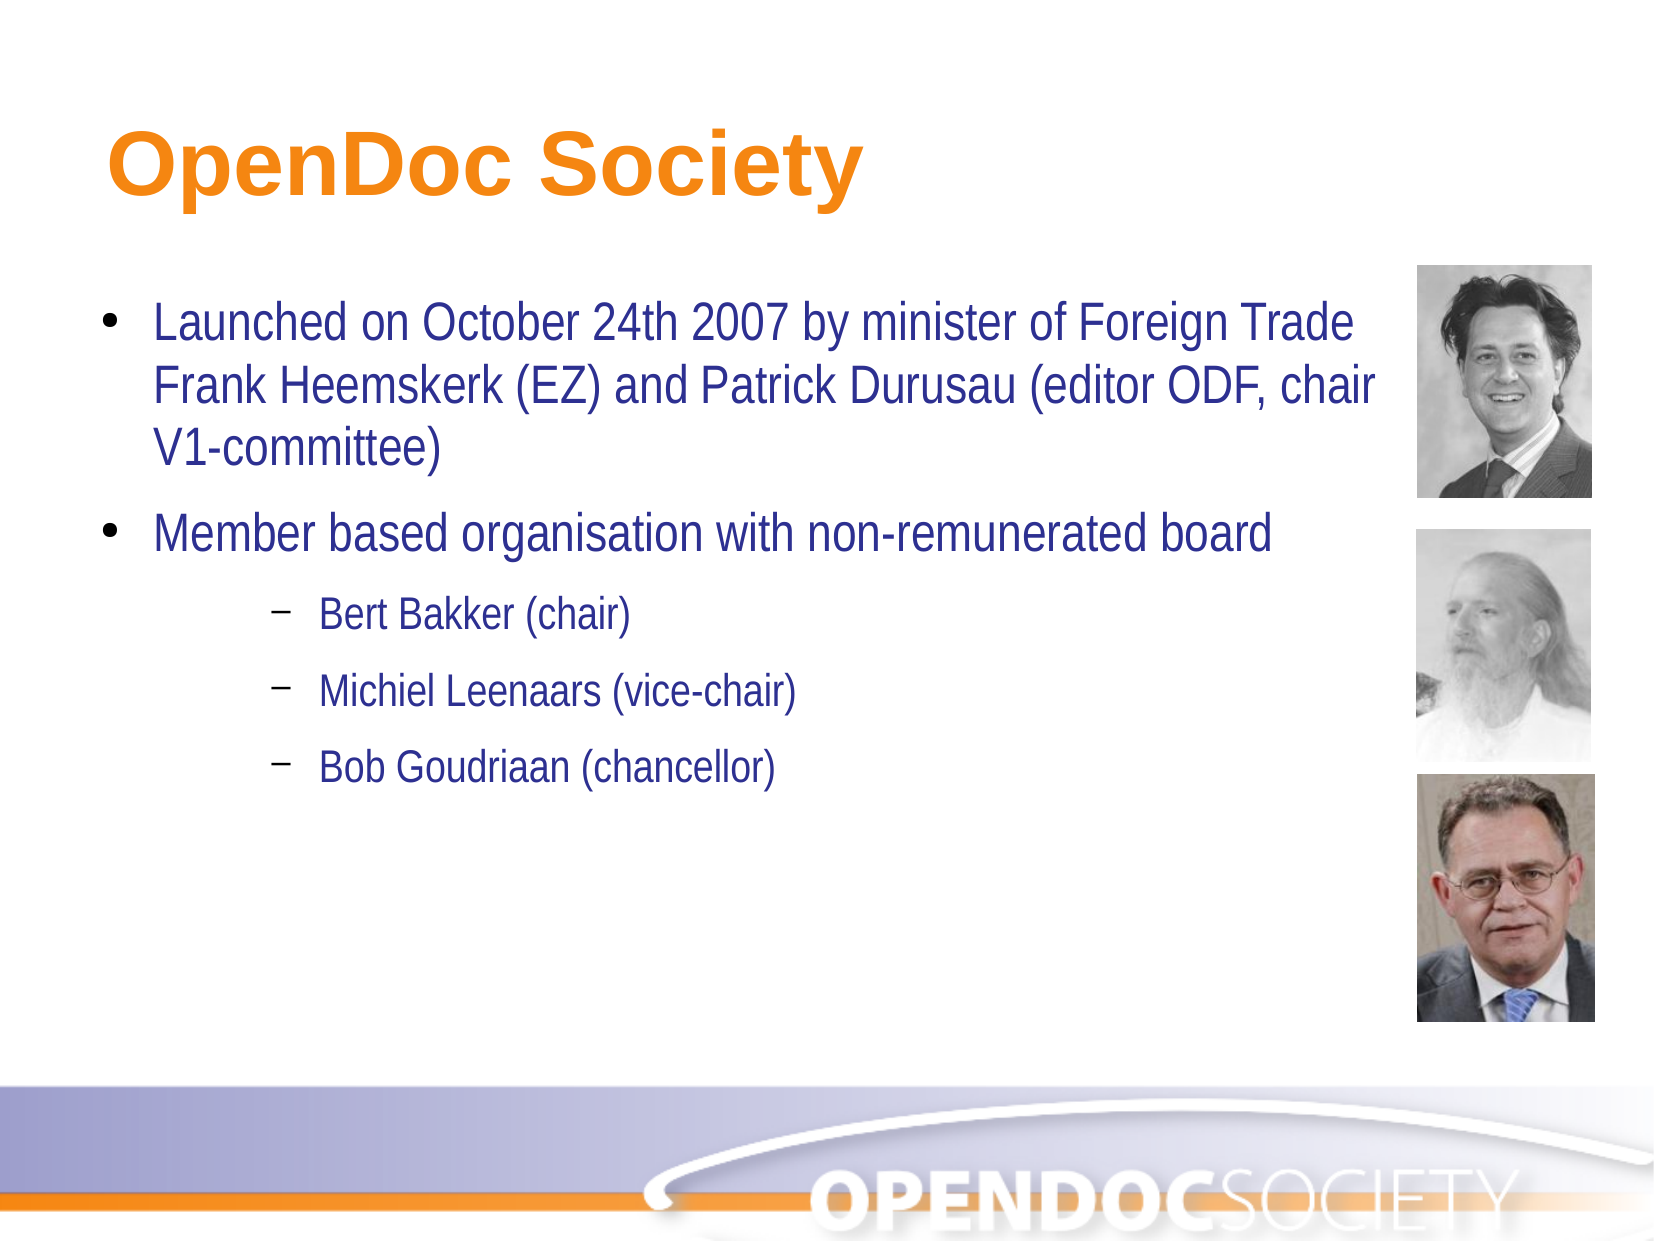

# OpenDoc Society
Launched on October 24th 2007 by minister of Foreign Trade Frank Heemskerk (EZ) and Patrick Durusau (editor ODF, chair V1-committee)
Member based organisation with non-remunerated board
Bert Bakker (chair)
Michiel Leenaars (vice-chair)
Bob Goudriaan (chancellor)